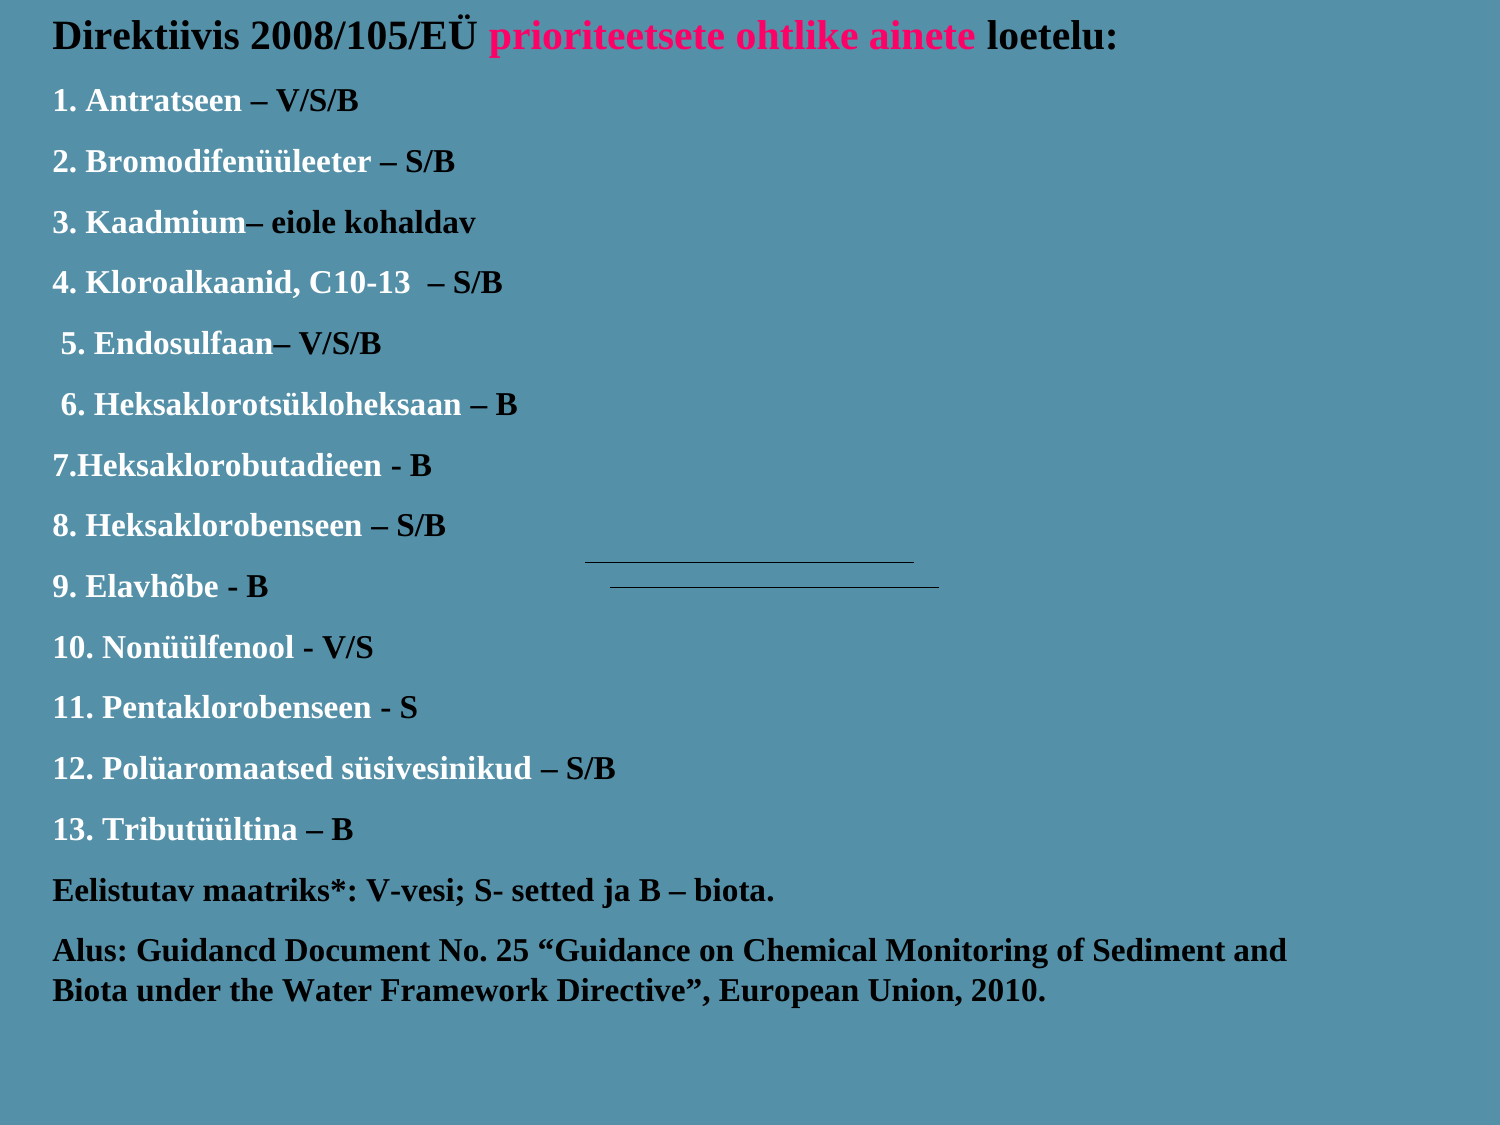

Direktiivis 2008/105/EÜ prioriteetsete ohtlike ainete loetelu:
1. Antratseen – V/S/B
2. Bromodifenüüleeter – S/B
3. Kaadmium– eiole kohaldav
4. Kloroalkaanid, C10-13 – S/B
 5. Endosulfaan– V/S/B
 6. Heksaklorotsükloheksaan – B
7.Heksaklorobutadieen - B
8. Heksaklorobenseen – S/B
9. Elavhõbe - B
10. Nonüülfenool - V/S
11. Pentaklorobenseen - S
12. Polüaromaatsed süsivesinikud – S/B
13. Tributüültina – B
Eelistutav maatriks*: V-vesi; S- setted ja B – biota.
Alus: Guidancd Document No. 25 “Guidance on Chemical Monitoring of Sediment and Biota under the Water Framework Directive”, European Union, 2010.